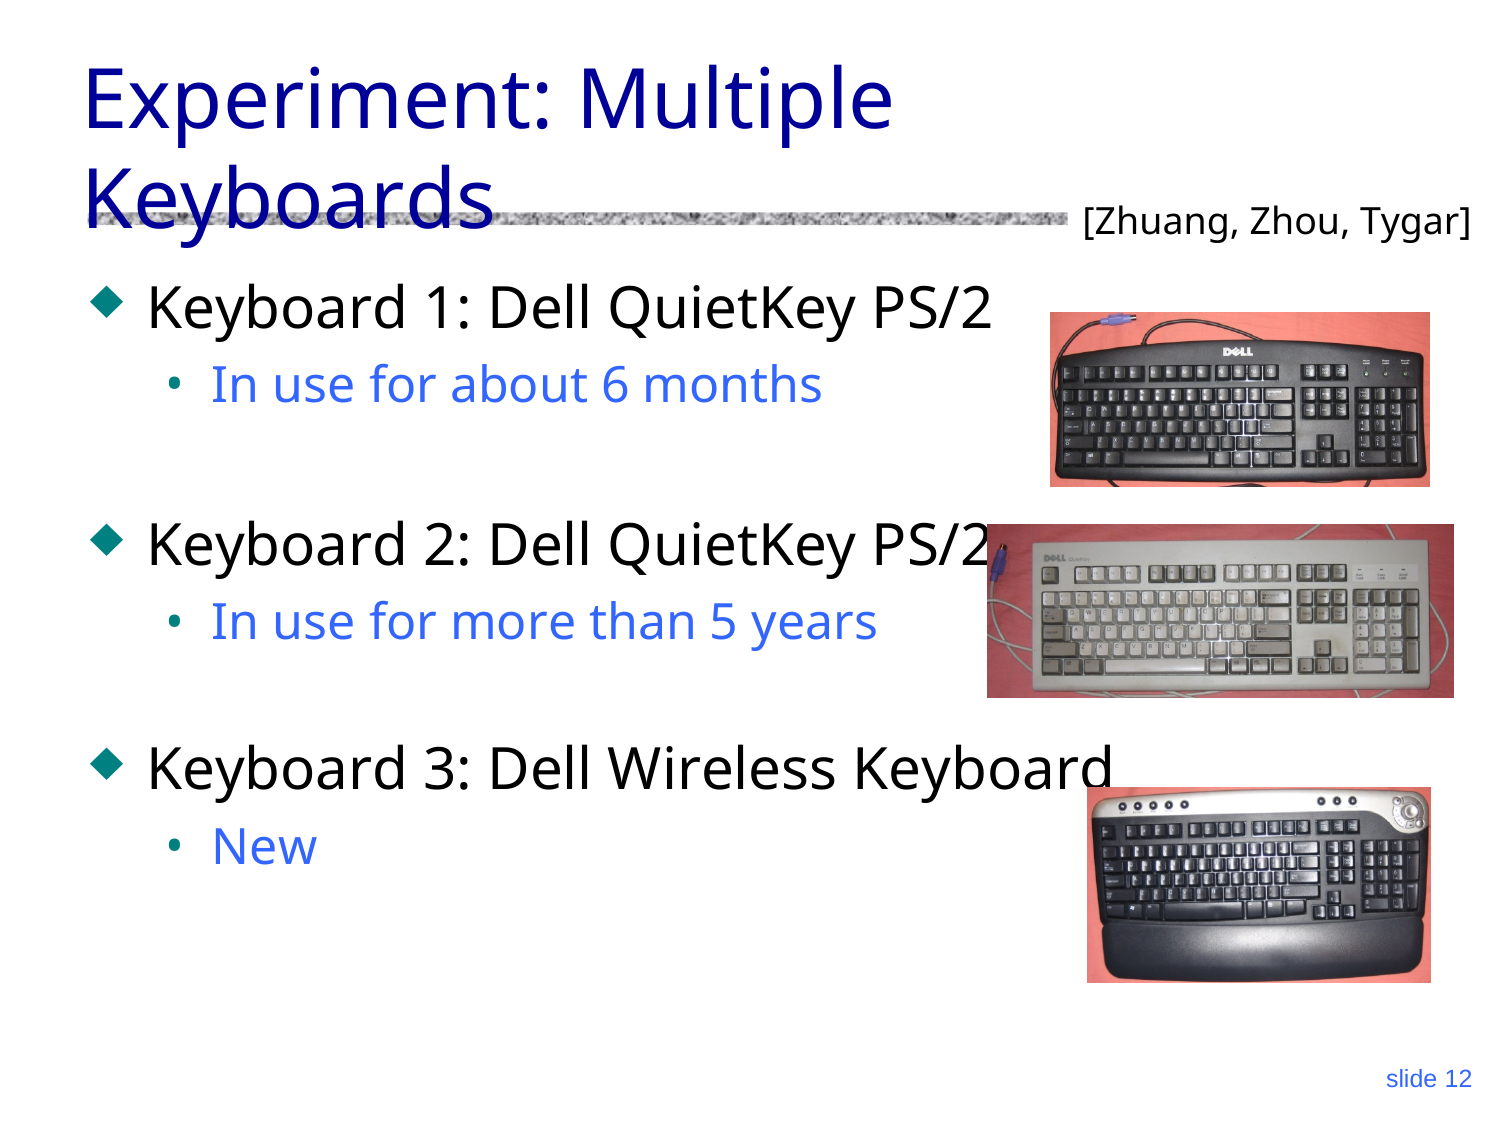

# Experiment: Multiple Keyboards
[Zhuang, Zhou, Tygar]
Keyboard 1: Dell QuietKey PS/2
In use for about 6 months
Keyboard 2: Dell QuietKey PS/2
In use for more than 5 years
Keyboard 3: Dell Wireless Keyboard
New
slide